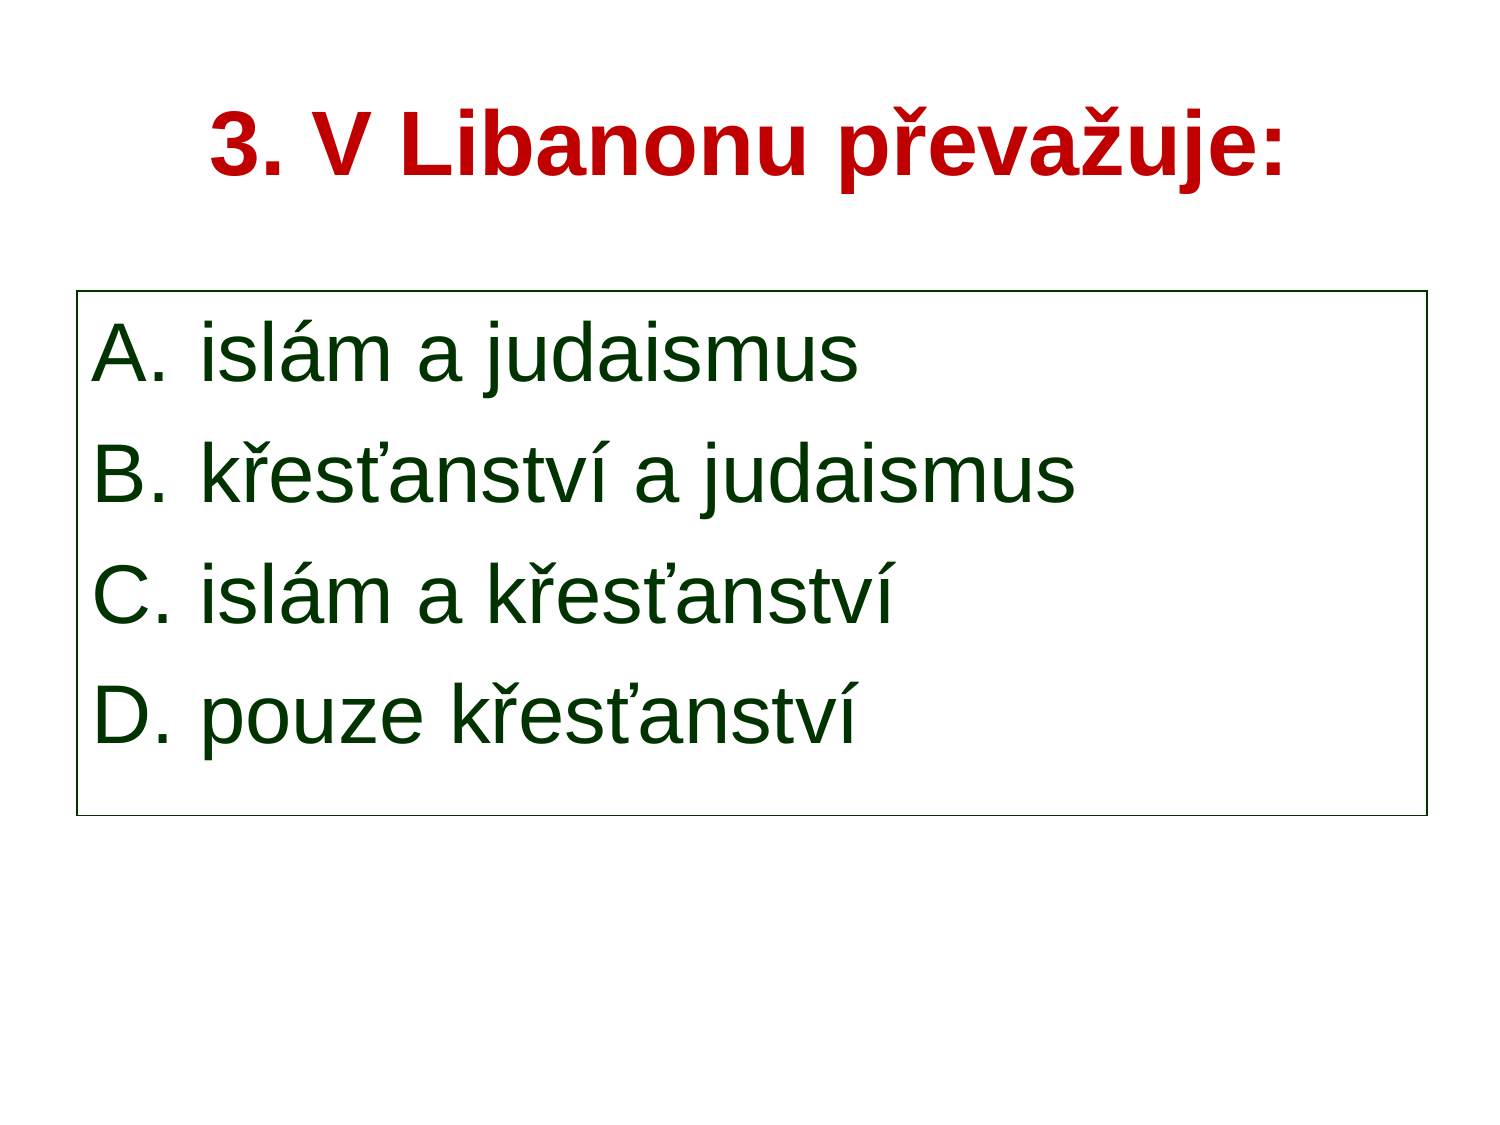

# 3. V Libanonu převažuje:
 islám a judaismus
 křesťanství a judaismus
 islám a křesťanství
 pouze křesťanství